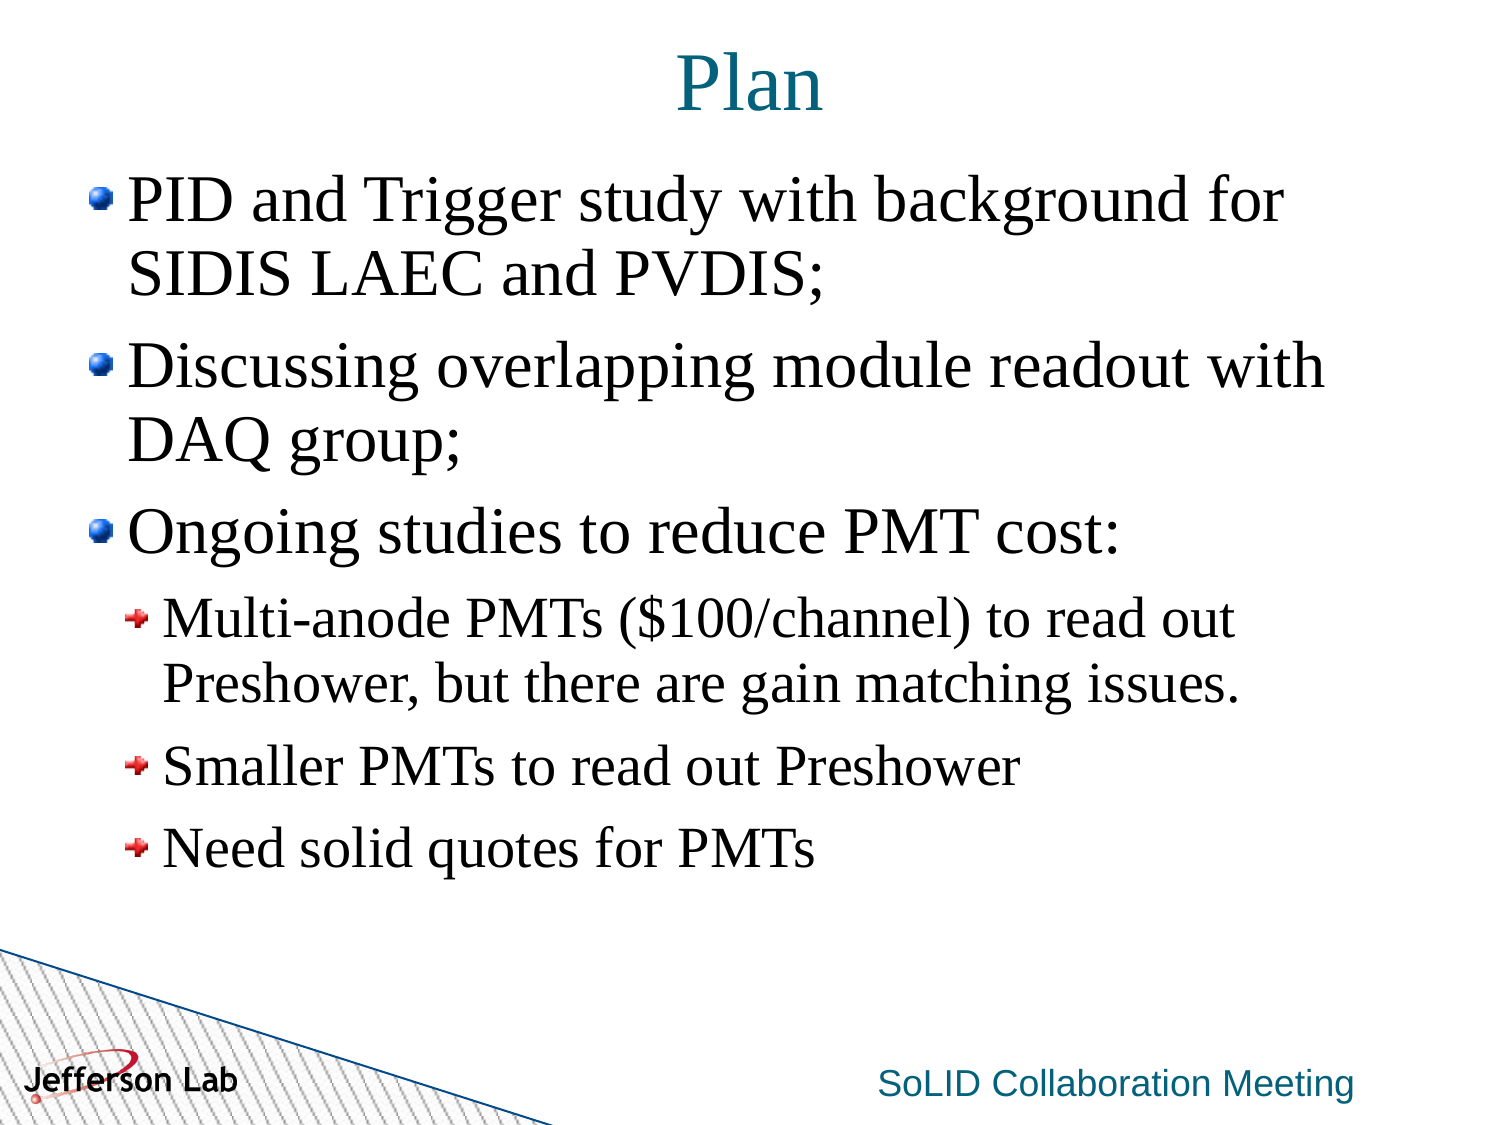

Plan
PID and Trigger study with background for SIDIS LAEC and PVDIS;
Discussing overlapping module readout with DAQ group;
Ongoing studies to reduce PMT cost:
Multi-anode PMTs ($100/channel) to read out Preshower, but there are gain matching issues.
Smaller PMTs to read out Preshower
Need solid quotes for PMTs